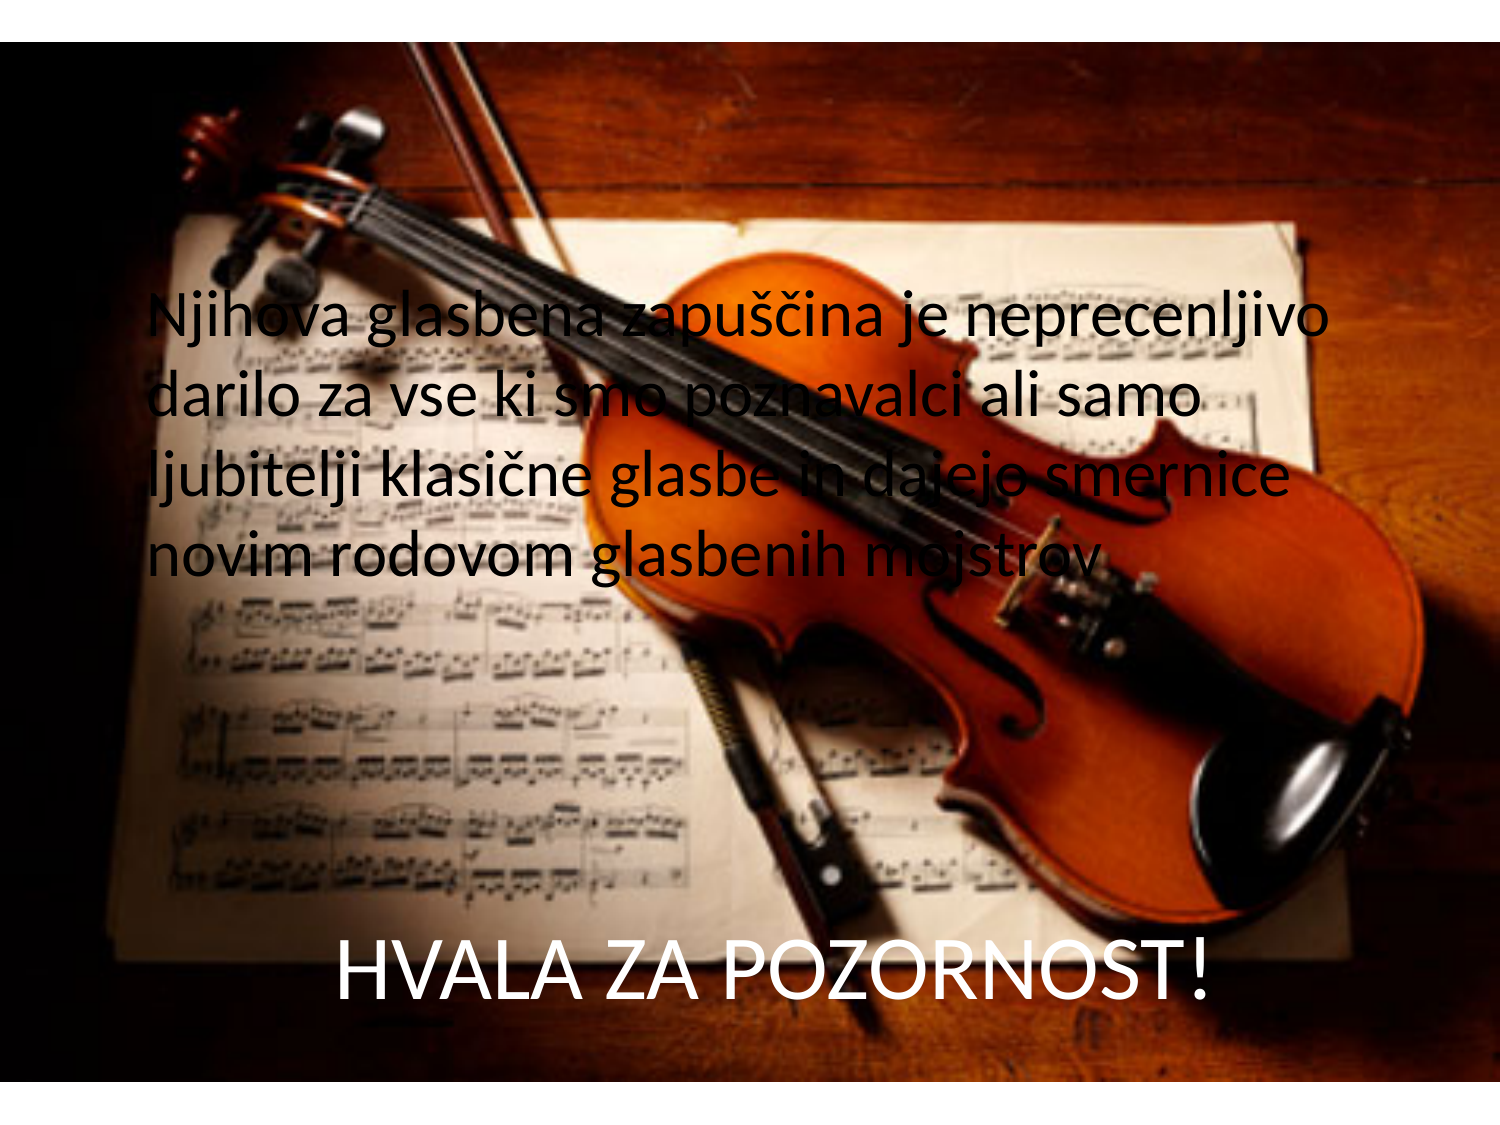

Njihova glasbena zapuščina je neprecenljivo darilo za vse ki smo poznavalci ali samo ljubitelji klasične glasbe in dajejo smernice novim rodovom glasbenih mojstrov
# HVALA ZA POZORNOST!